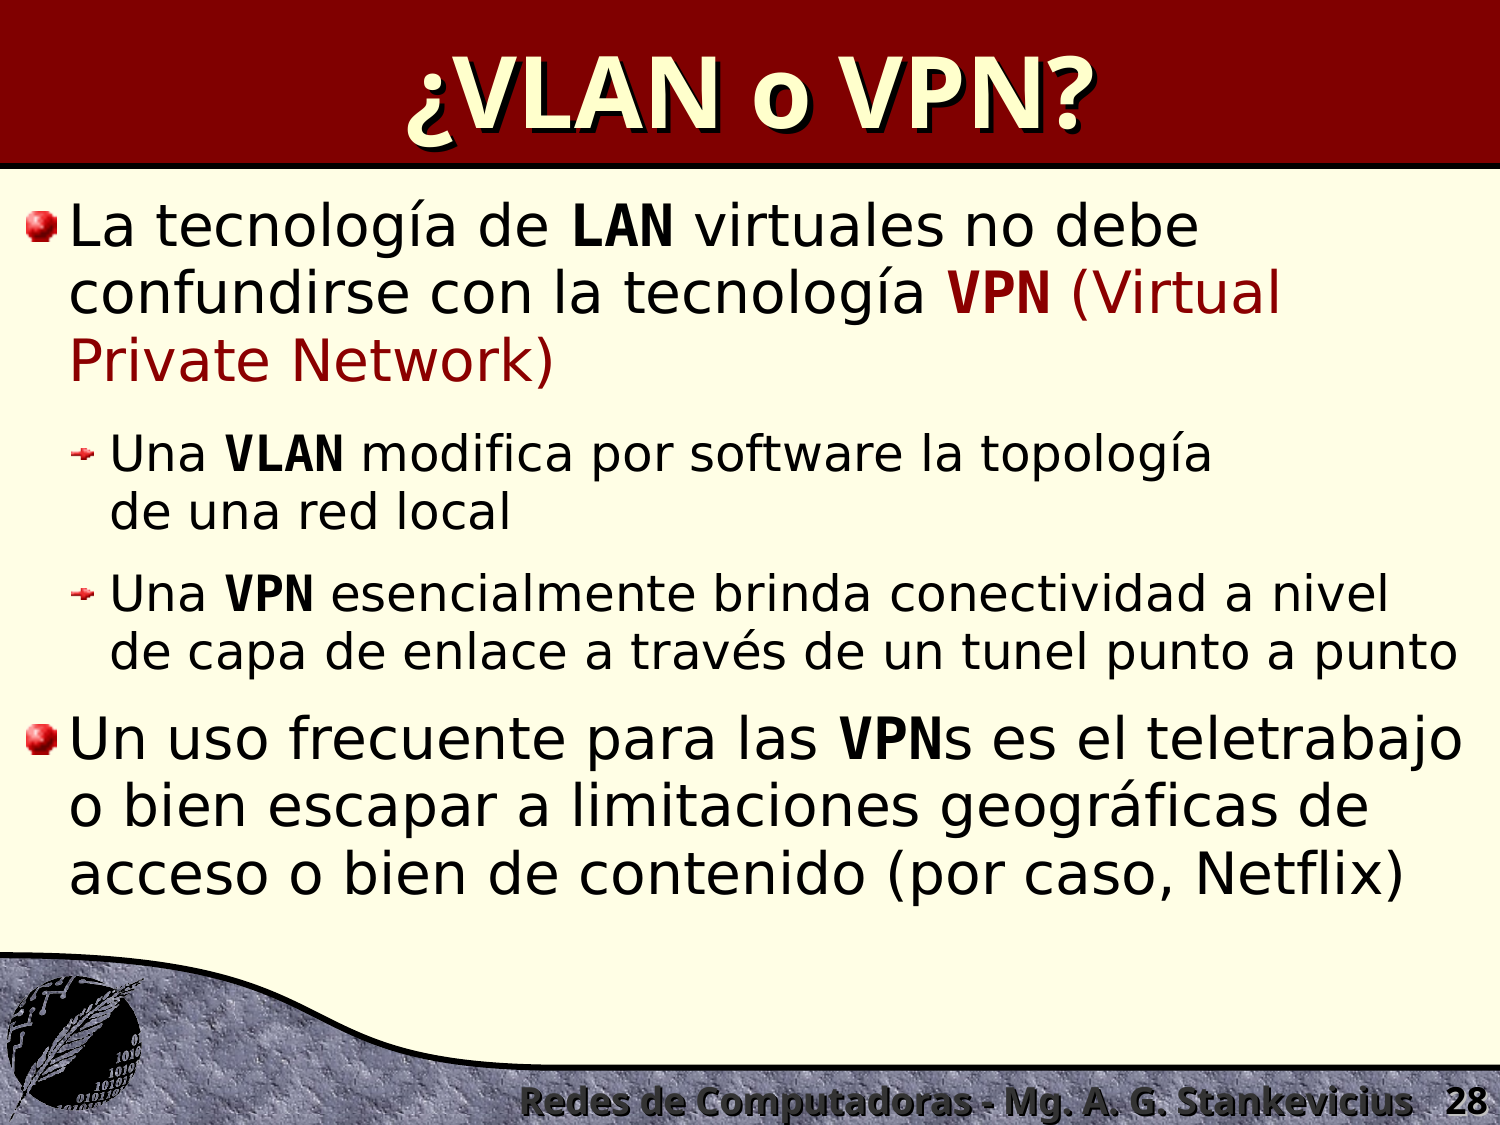

# ¿VLAN o VPN?
La tecnología de LAN virtuales no debe confundirse con la tecnología VPN (Virtual Private Network)
Una VLAN modifica por software la topología
de una red local
Una VPN esencialmente brinda conectividad a nivel
de capa de enlace a través de un tunel punto a punto
Un uso frecuente para las VPNs es el teletrabajo o bien escapar a limitaciones geográficas de acceso o bien de contenido (por caso, Netflix)
28